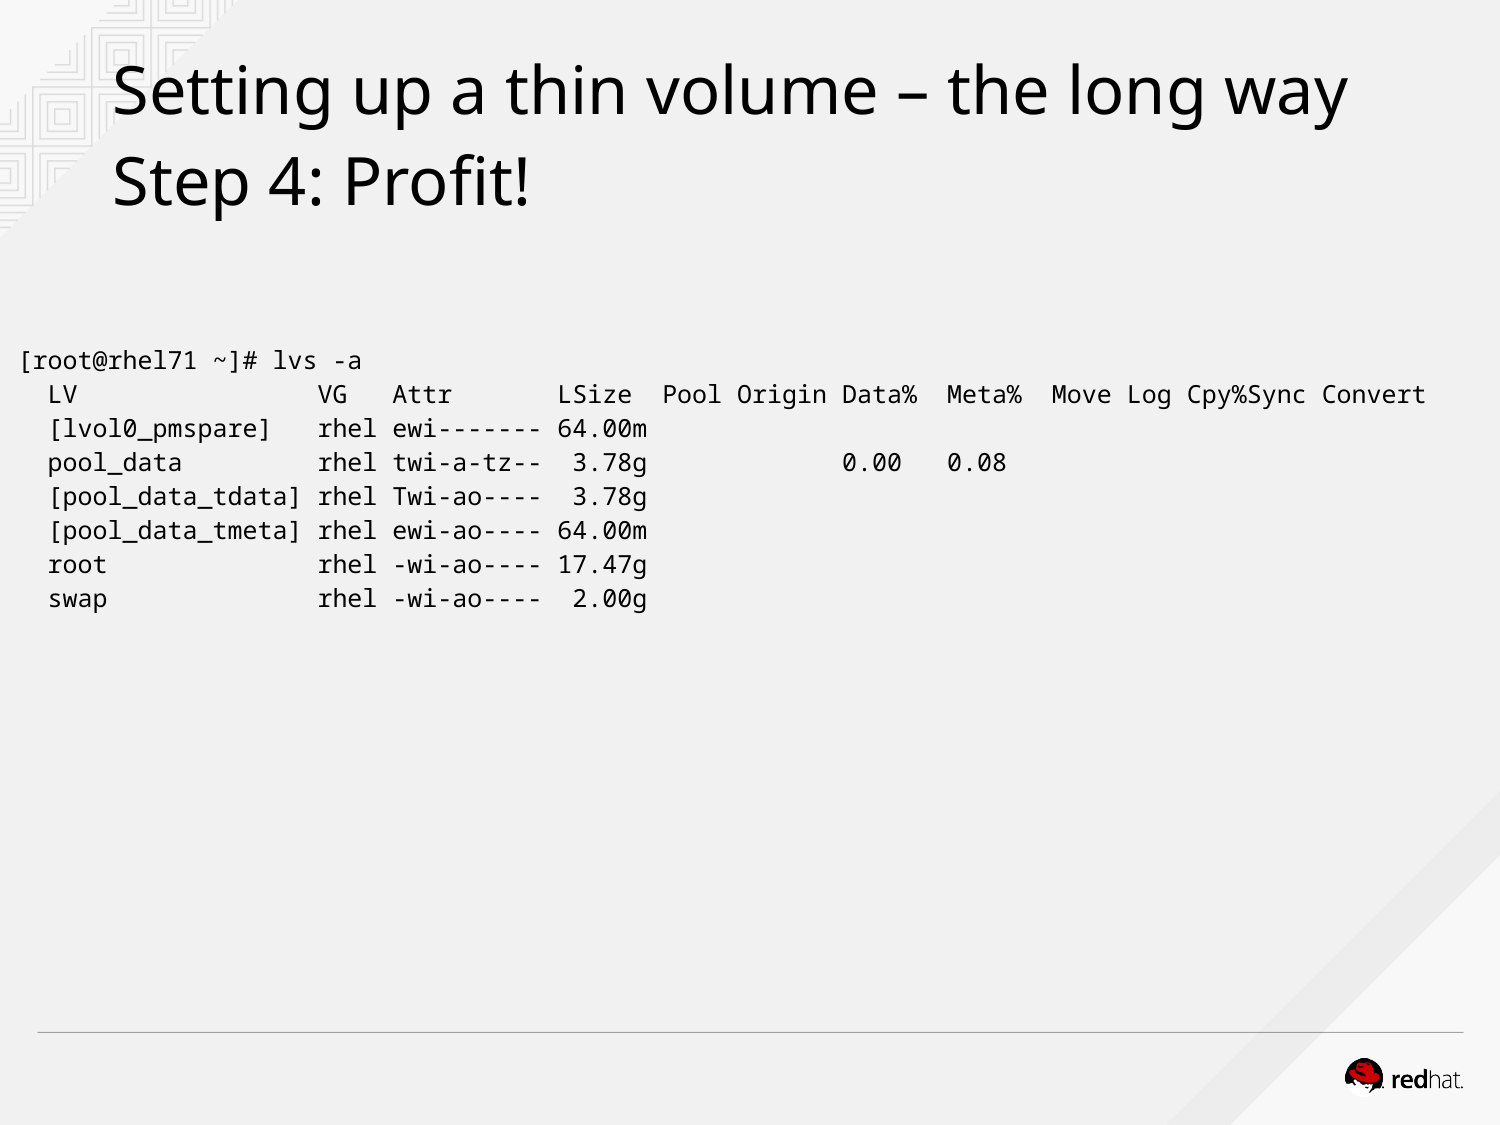

# Setting up a thin volume – the long way Step 4: Profit!
[root@rhel71 ~]# lvs -a
 LV VG Attr LSize Pool Origin Data% Meta% Move Log Cpy%Sync Convert
 [lvol0_pmspare] rhel ewi------- 64.00m
 pool_data rhel twi-a-tz-- 3.78g 0.00 0.08
 [pool_data_tdata] rhel Twi-ao---- 3.78g
 [pool_data_tmeta] rhel ewi-ao---- 64.00m
 root rhel -wi-ao---- 17.47g
 swap rhel -wi-ao---- 2.00g